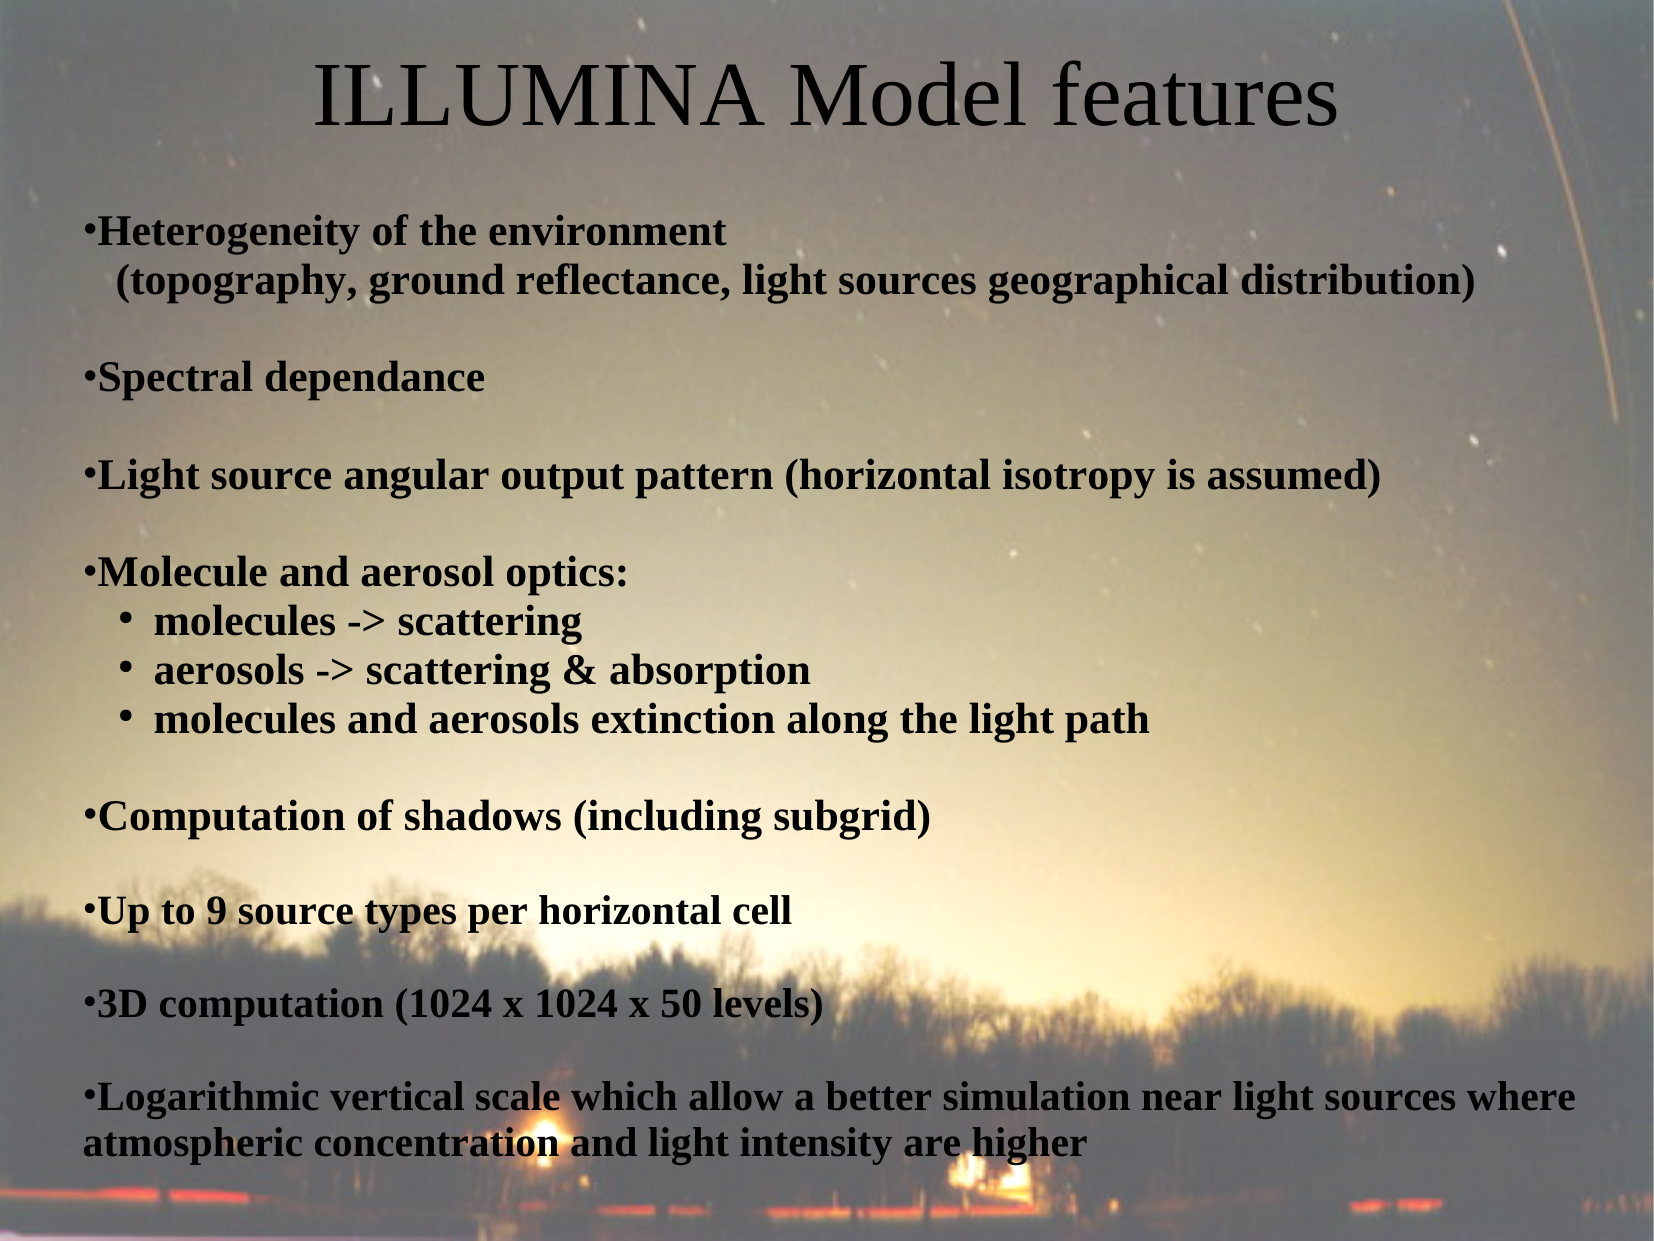

# ILLUMINA Model features
Heterogeneity of the environment
 (topography, ground reflectance, light sources geographical distribution)
Spectral dependance
Light source angular output pattern (horizontal isotropy is assumed)
Molecule and aerosol optics:
molecules -> scattering
aerosols -> scattering & absorption
molecules and aerosols extinction along the light path
Computation of shadows (including subgrid)
Up to 9 source types per horizontal cell
3D computation (1024 x 1024 x 50 levels)
Logarithmic vertical scale which allow a better simulation near light sources where atmospheric concentration and light intensity are higher